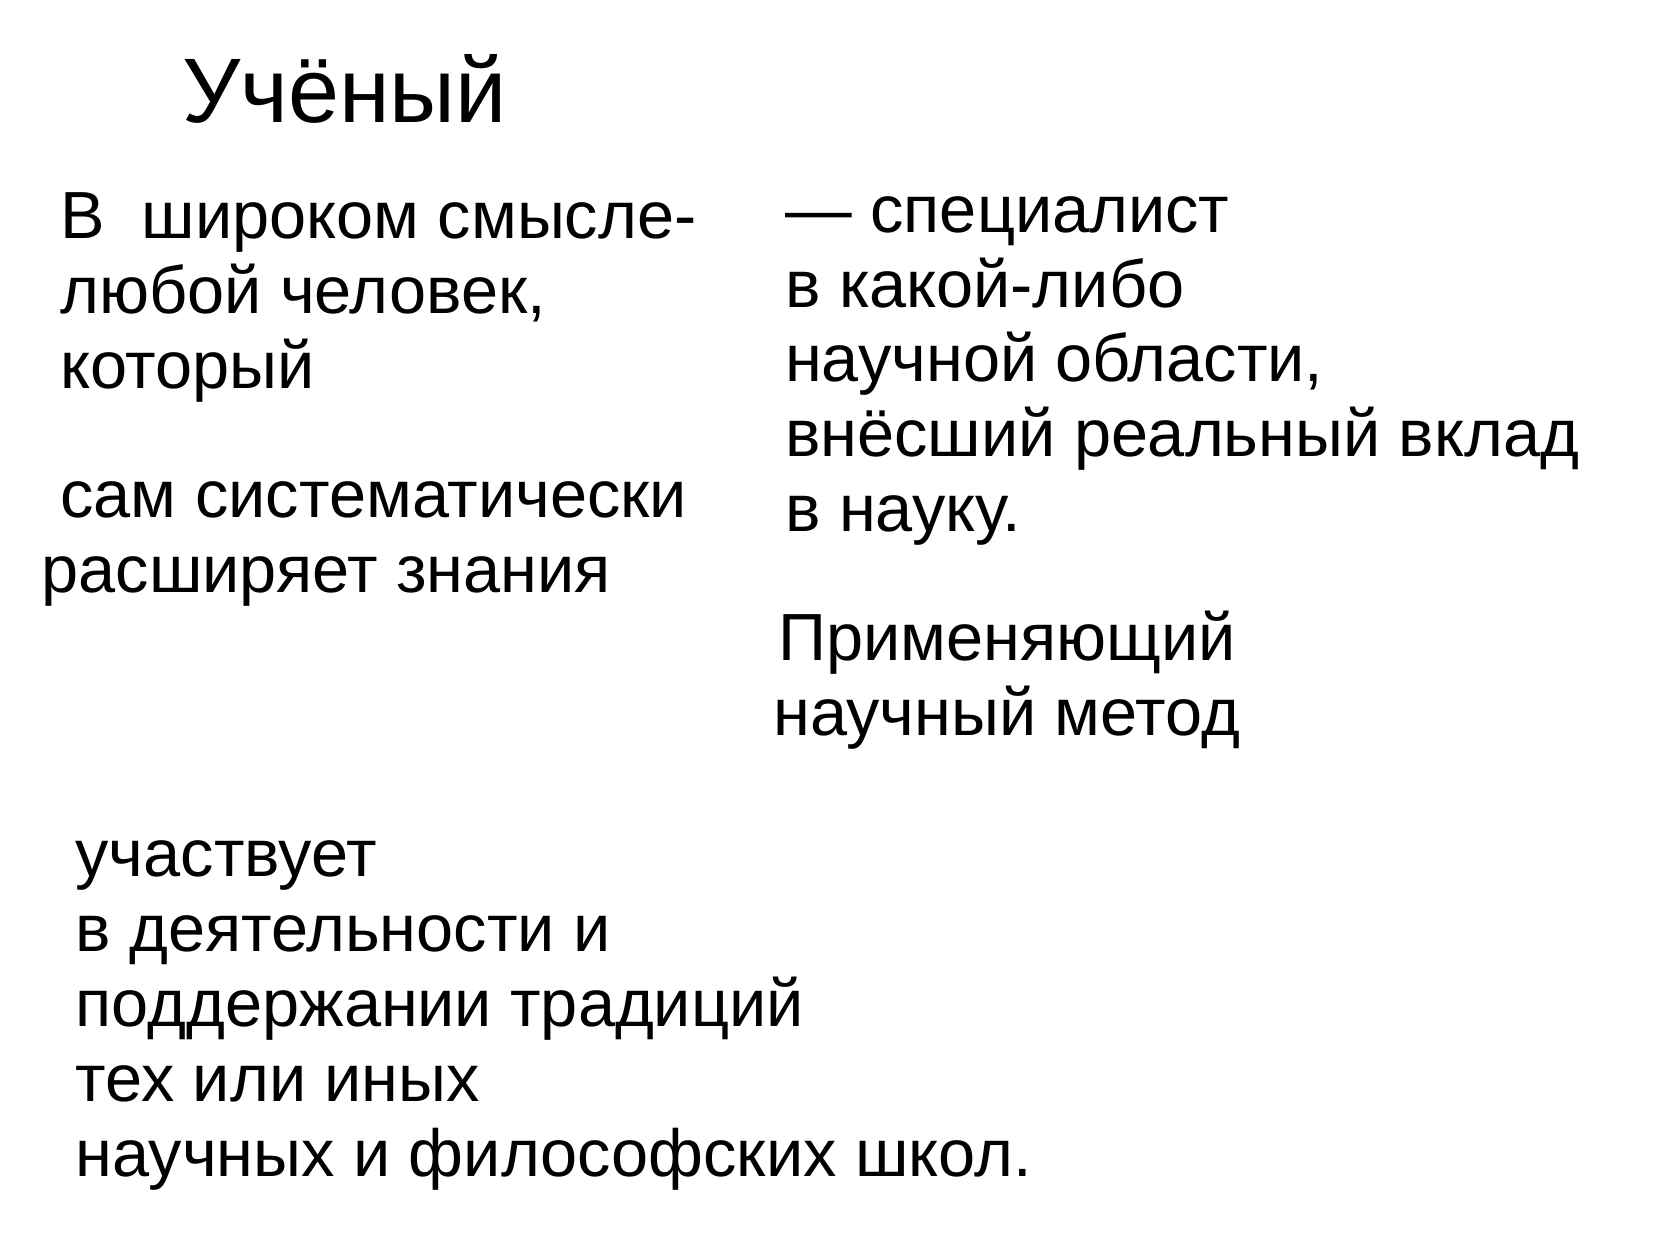

# Учёный
— специалист
в какой-либо
научной области,
внёсший реальный вклад
в науку.
В широком смысле-
любой человек,
который
 сам систематически
расширяет знания
Применяющий
научный метод
участвует
в деятельности и
поддержании традиций
тех или иных
научных и философских школ.